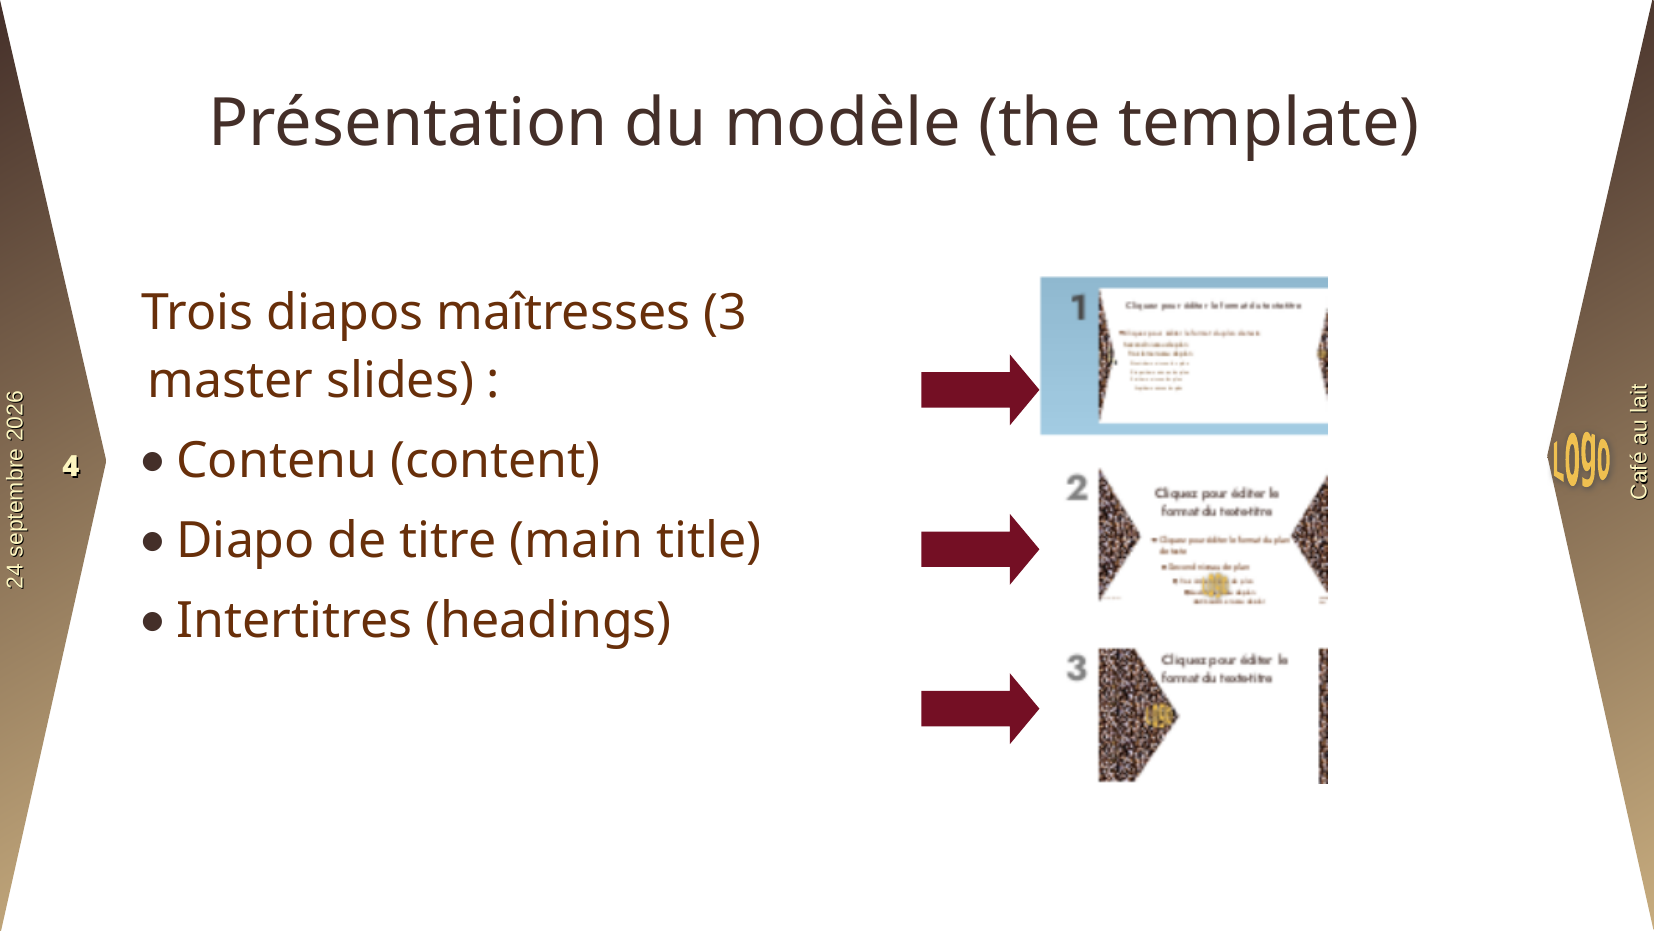

# Présentation du modèle (the template)
Trois diapos maîtresses (3 master slides) :
 Contenu (content)
 Diapo de titre (main title)
 Intertitres (headings)
Café au lait
4